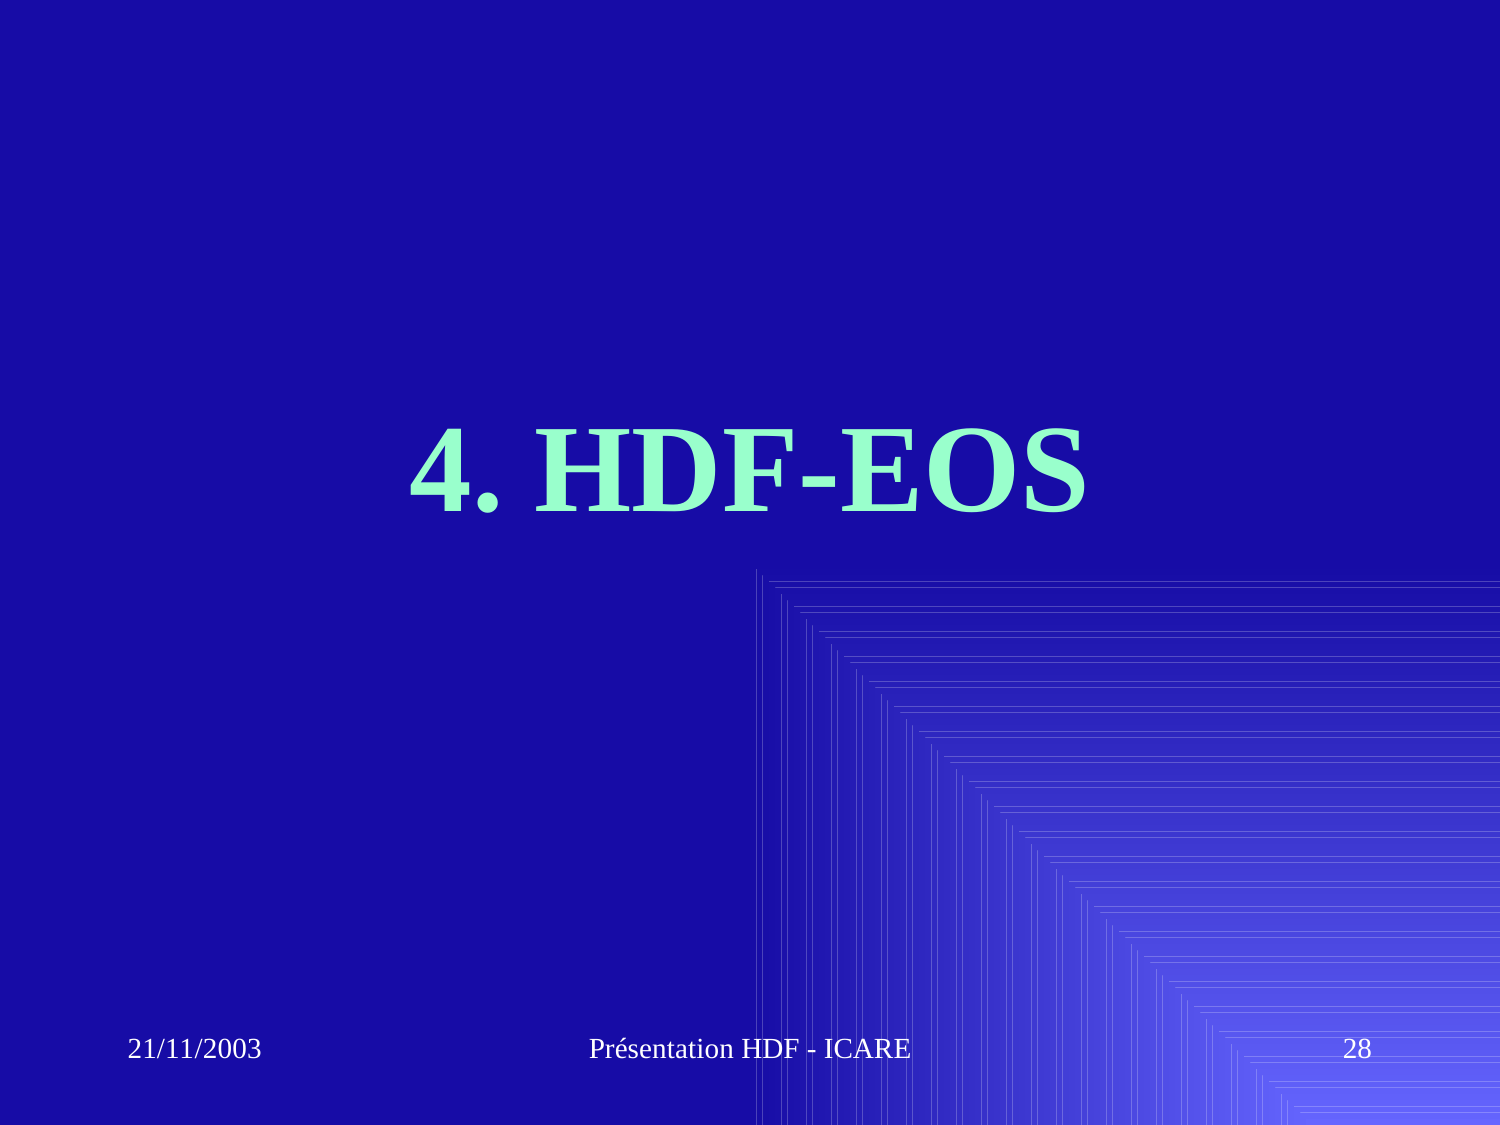

# 4. HDF-EOS
21/11/2003
Présentation HDF - ICARE
28